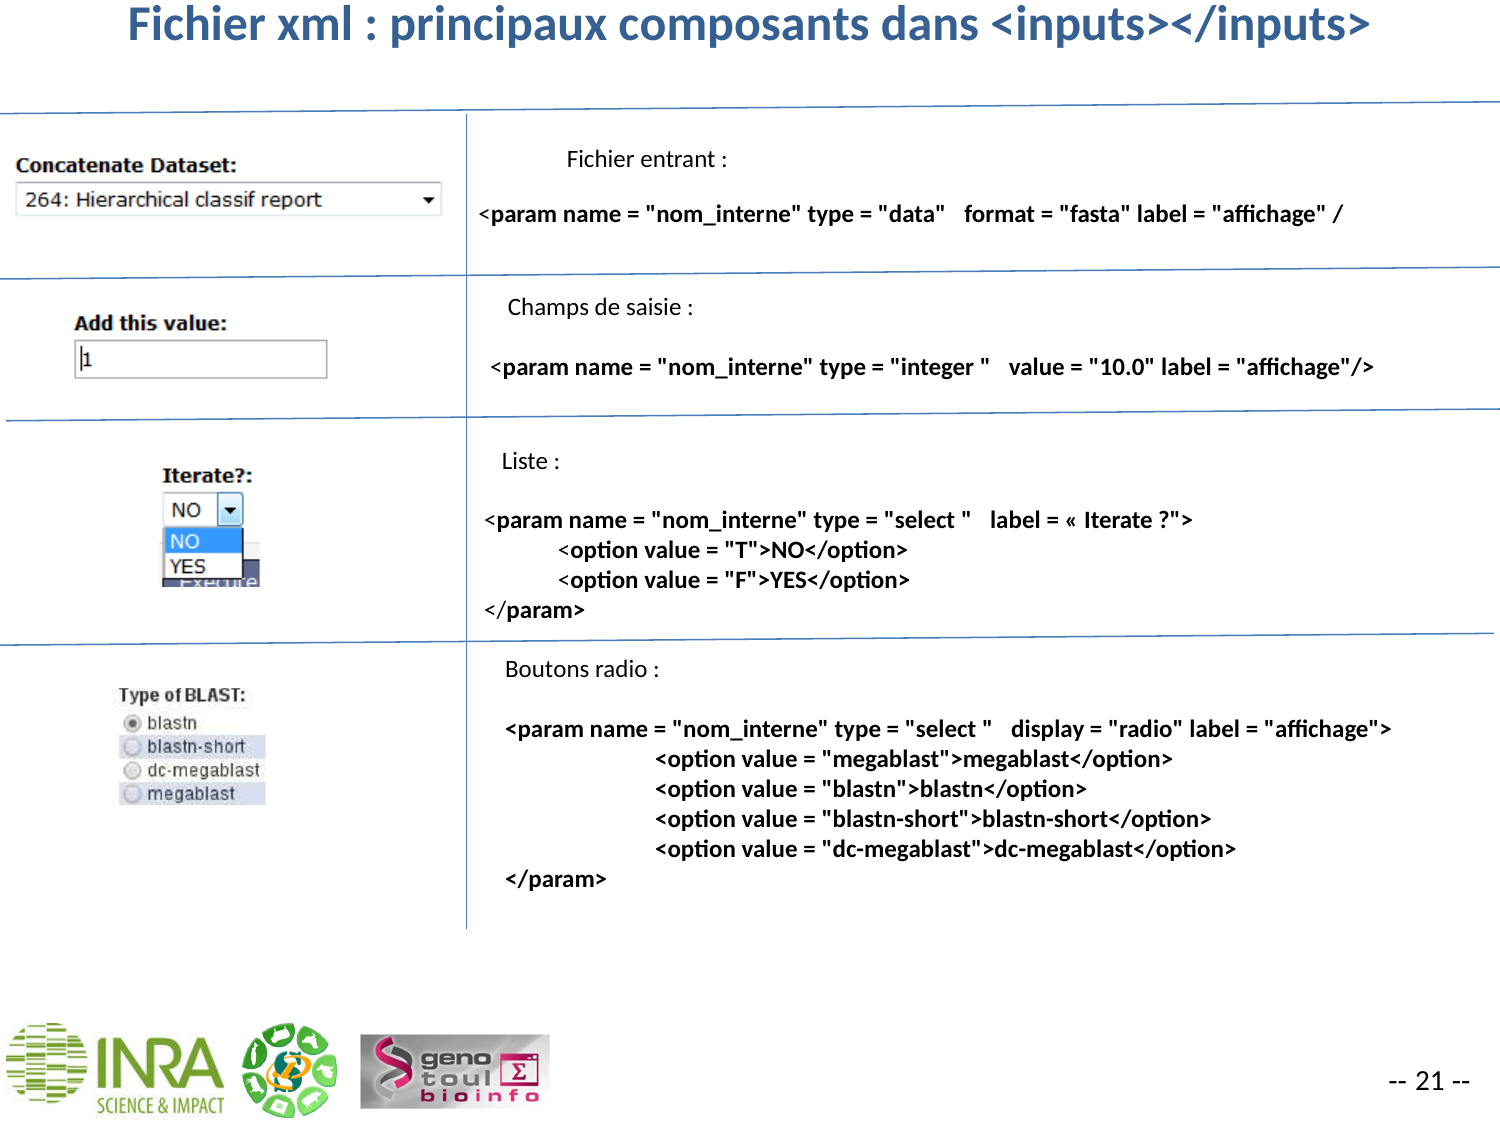

Fichier xml : principaux composants dans <inputs></inputs>
# Fichier entrant :
<param name = "nom_interne" type = "data"   format = "fasta" label = "affichage" /
Champs de saisie :
<param name = "nom_interne" type = "integer "   value = "10.0" label = "affichage"/>
Liste :
<param name = "nom_interne" type = "select "   label = « Iterate ?">
	<option value = "T">NO</option>
	<option value = "F">YES</option>
</param>
Boutons radio :
<param name = "nom_interne" type = "select "   display = "radio" label = "affichage">
<option value = "megablast">megablast</option>
<option value = "blastn">blastn</option>
<option value = "blastn-short">blastn-short</option>
<option value = "dc-megablast">dc-megablast</option>
</param>